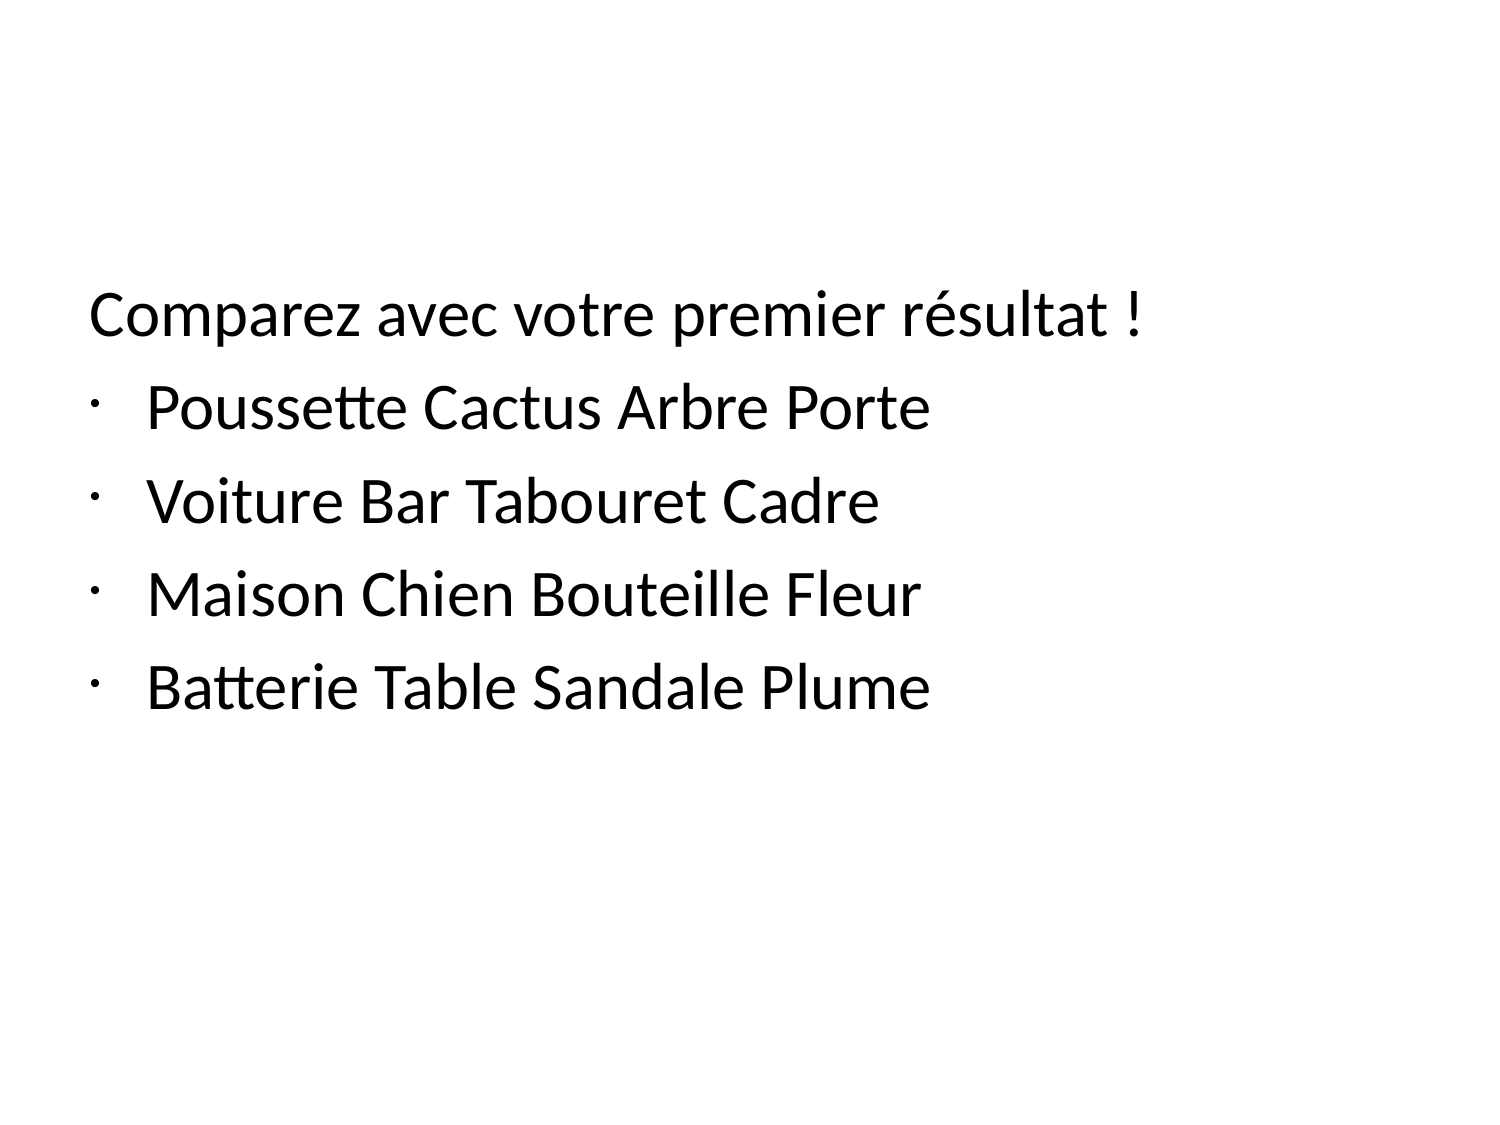

#
Comparez avec votre premier résultat !
Poussette Cactus Arbre Porte
Voiture Bar Tabouret Cadre
Maison Chien Bouteille Fleur
Batterie Table Sandale Plume